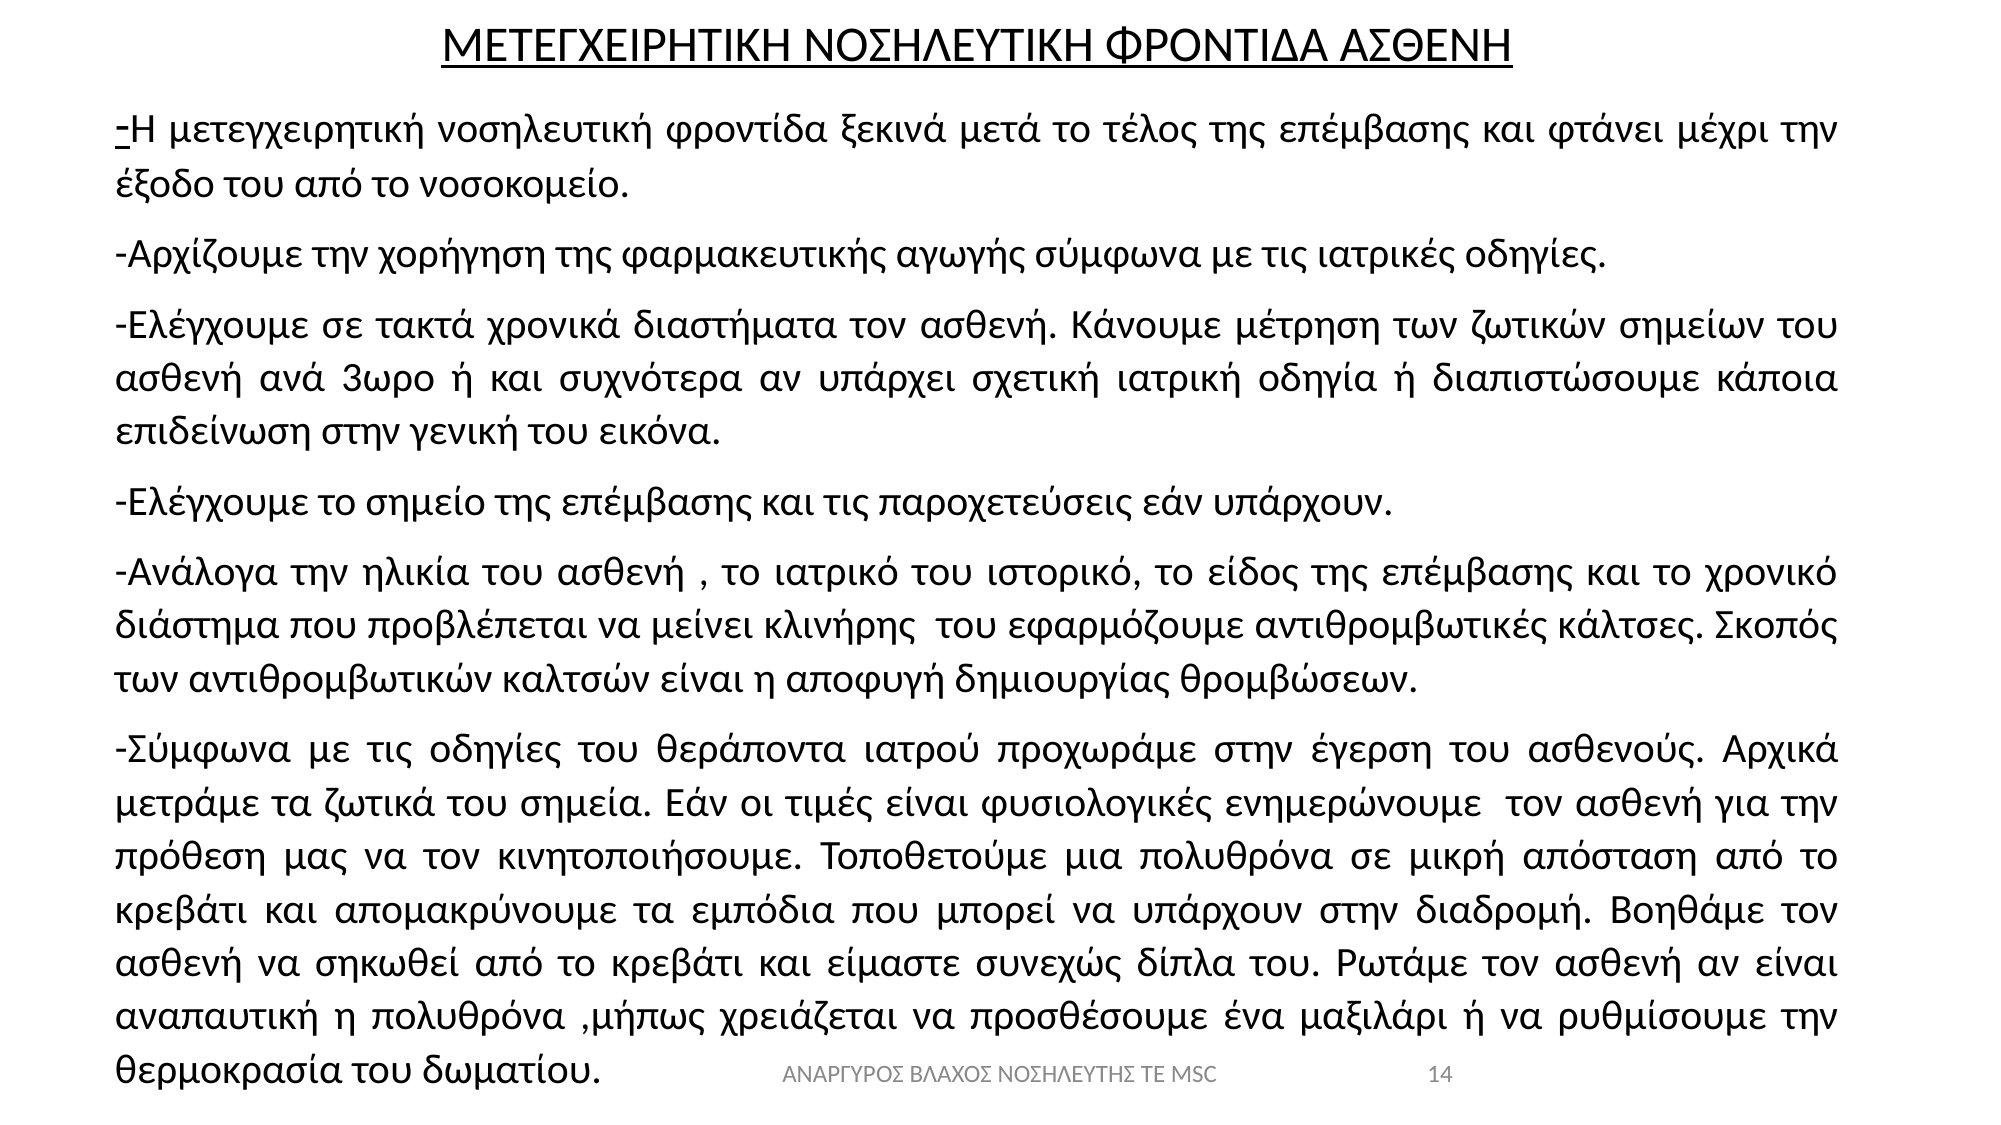

ΜΕΤΕΓΧΕΙΡΗΤΙΚΗ ΝΟΣΗΛΕΥΤΙΚΗ ΦΡΟΝΤΙΔΑ ΑΣΘΕΝΗ
-Η μετεγχειρητική νοσηλευτική φροντίδα ξεκινά μετά το τέλος της επέμβασης και φτάνει μέχρι την έξοδο του από το νοσοκομείο.
-Αρχίζουμε την χορήγηση της φαρμακευτικής αγωγής σύμφωνα με τις ιατρικές οδηγίες.
-Ελέγχουμε σε τακτά χρονικά διαστήματα τον ασθενή. Κάνουμε μέτρηση των ζωτικών σημείων του ασθενή ανά 3ωρο ή και συχνότερα αν υπάρχει σχετική ιατρική οδηγία ή διαπιστώσουμε κάποια επιδείνωση στην γενική του εικόνα.
-Ελέγχουμε το σημείο της επέμβασης και τις παροχετεύσεις εάν υπάρχουν.
-Ανάλογα την ηλικία του ασθενή , το ιατρικό του ιστορικό, το είδος της επέμβασης και το χρονικό διάστημα που προβλέπεται να μείνει κλινήρης του εφαρμόζουμε αντιθρομβωτικές κάλτσες. Σκοπός των αντιθρομβωτικών καλτσών είναι η αποφυγή δημιουργίας θρομβώσεων.
-Σύμφωνα με τις οδηγίες του θεράποντα ιατρού προχωράμε στην έγερση του ασθενούς. Αρχικά μετράμε τα ζωτικά του σημεία. Εάν οι τιμές είναι φυσιολογικές ενημερώνουμε τον ασθενή για την πρόθεση μας να τον κινητοποιήσουμε. Τοποθετούμε μια πολυθρόνα σε μικρή απόσταση από το κρεβάτι και απομακρύνουμε τα εμπόδια που μπορεί να υπάρχουν στην διαδρομή. Βοηθάμε τον ασθενή να σηκωθεί από το κρεβάτι και είμαστε συνεχώς δίπλα του. Ρωτάμε τον ασθενή αν είναι αναπαυτική η πολυθρόνα ,μήπως χρειάζεται να προσθέσουμε ένα μαξιλάρι ή να ρυθμίσουμε την θερμοκρασία του δωματίου.
ΑΝΑΡΓΥΡΟΣ ΒΛΑΧΟΣ ΝΟΣΗΛΕΥΤΗΣ ΤΕ ΜSC